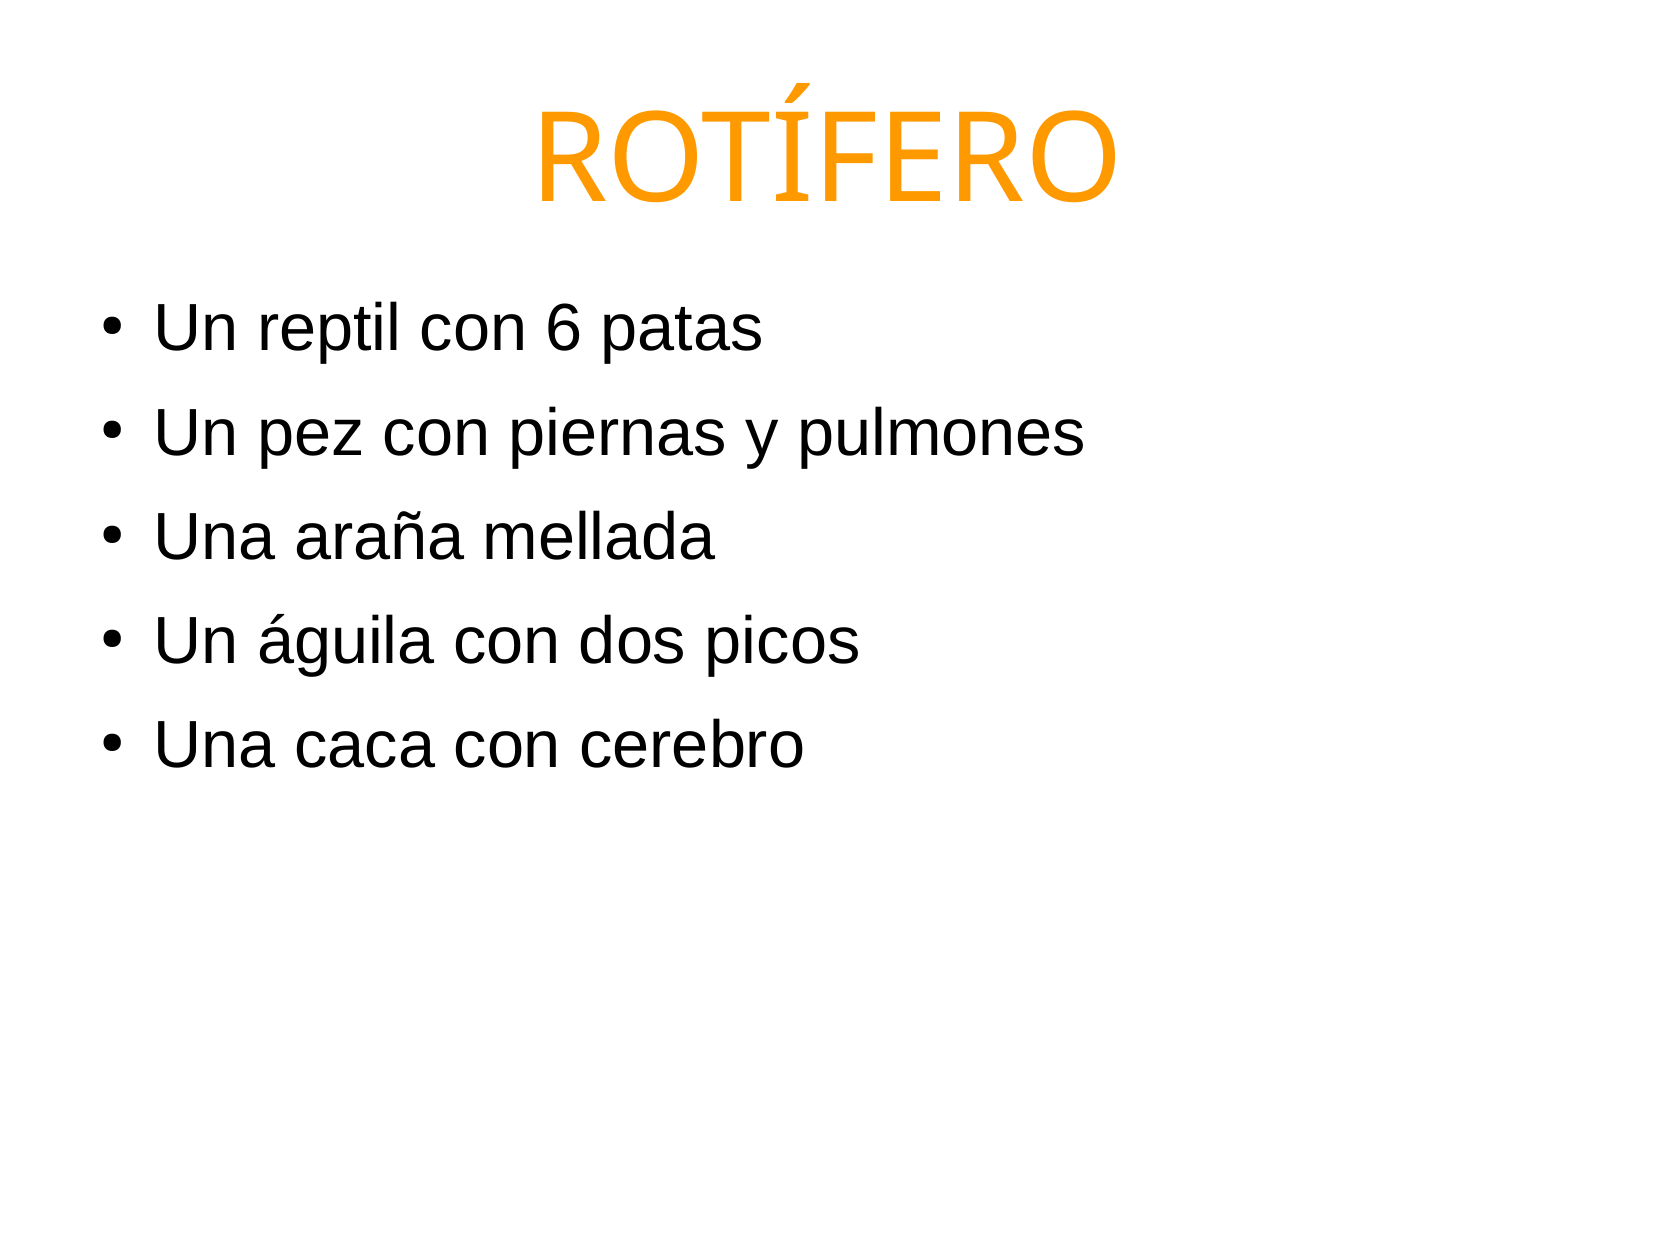

# ROTÍFERO
Un reptil con 6 patas
Un pez con piernas y pulmones
Una araña mellada
Un águila con dos picos
Una caca con cerebro